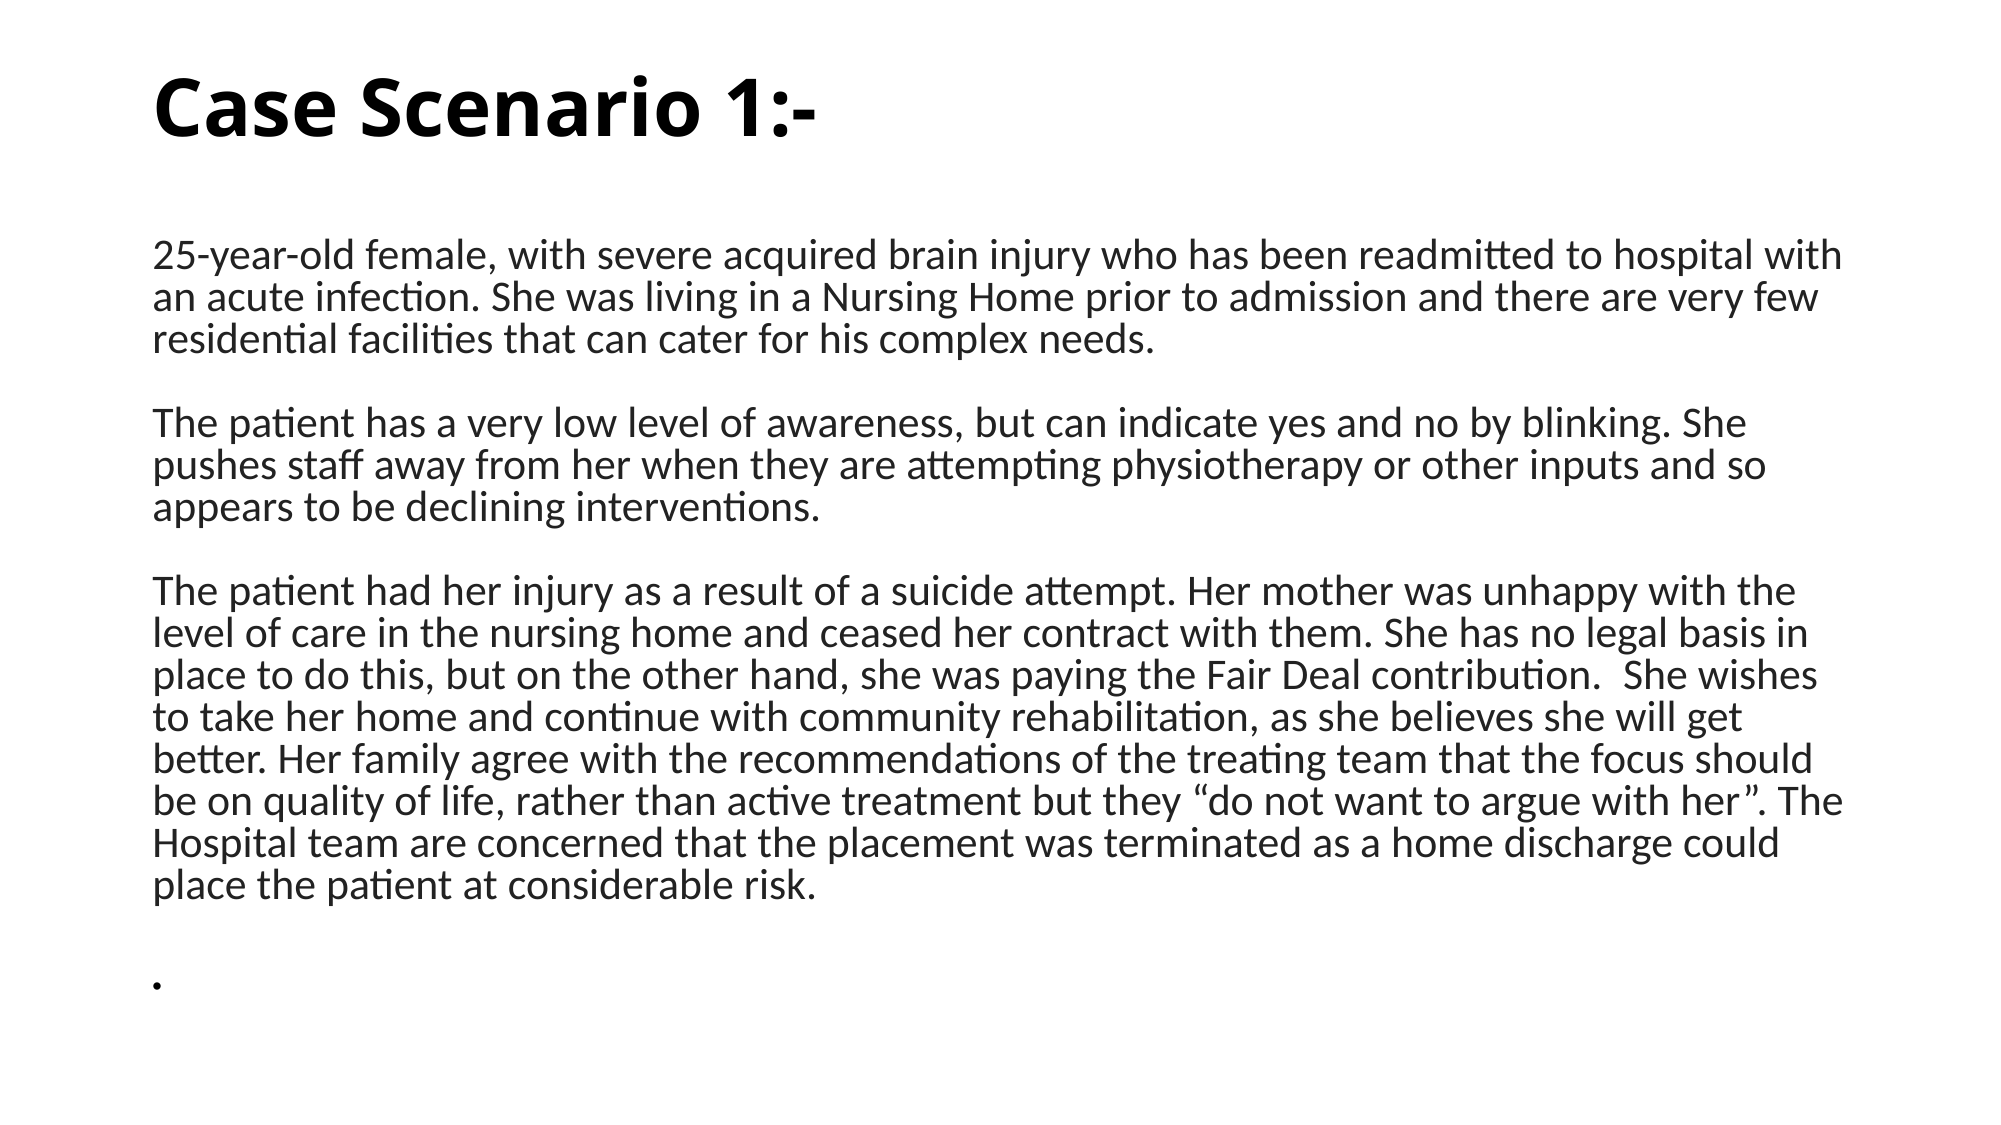

# Case Scenario 1:-
25-year-old female, with severe acquired brain injury who has been readmitted to hospital with an acute infection. She was living in a Nursing Home prior to admission and there are very few residential facilities that can cater for his complex needs.
The patient has a very low level of awareness, but can indicate yes and no by blinking. She pushes staff away from her when they are attempting physiotherapy or other inputs and so appears to be declining interventions.
The patient had her injury as a result of a suicide attempt. Her mother was unhappy with the level of care in the nursing home and ceased her contract with them. She has no legal basis in place to do this, but on the other hand, she was paying the Fair Deal contribution.  She wishes to take her home and continue with community rehabilitation, as she believes she will get better. Her family agree with the recommendations of the treating team that the focus should be on quality of life, rather than active treatment but they “do not want to argue with her”. The Hospital team are concerned that the placement was terminated as a home discharge could place the patient at considerable risk.